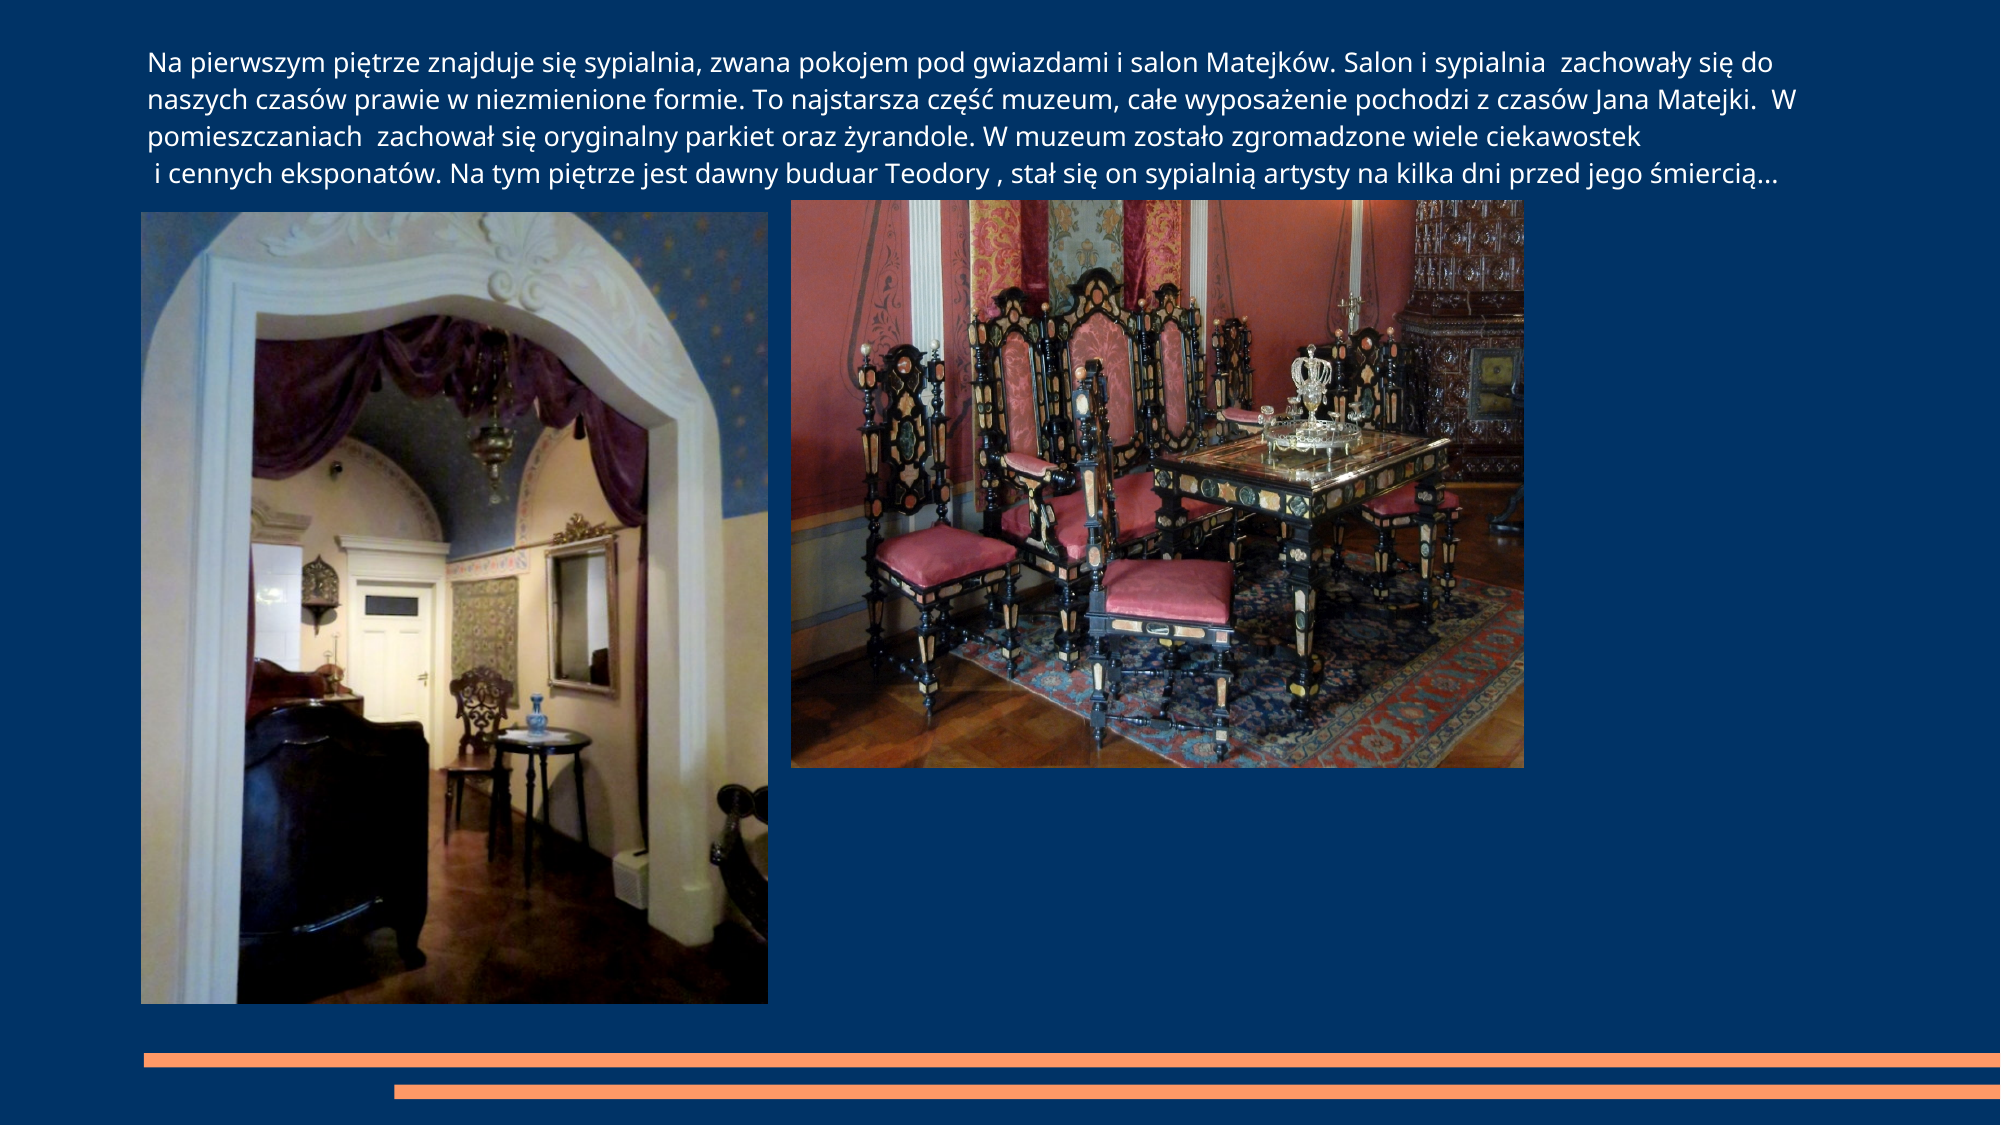

# Na pierwszym piętrze znajduje się sypialnia, zwana pokojem pod gwiazdami i salon Matejków. Salon i sypialnia zachowały się do naszych czasów prawie w niezmienione formie. To najstarsza część muzeum, całe wyposażenie pochodzi z czasów Jana Matejki. W pomieszczaniach zachował się oryginalny parkiet oraz żyrandole. W muzeum zostało zgromadzone wiele ciekawostek i cennych eksponatów. Na tym piętrze jest dawny buduar Teodory , stał się on sypialnią artysty na kilka dni przed jego śmiercią...